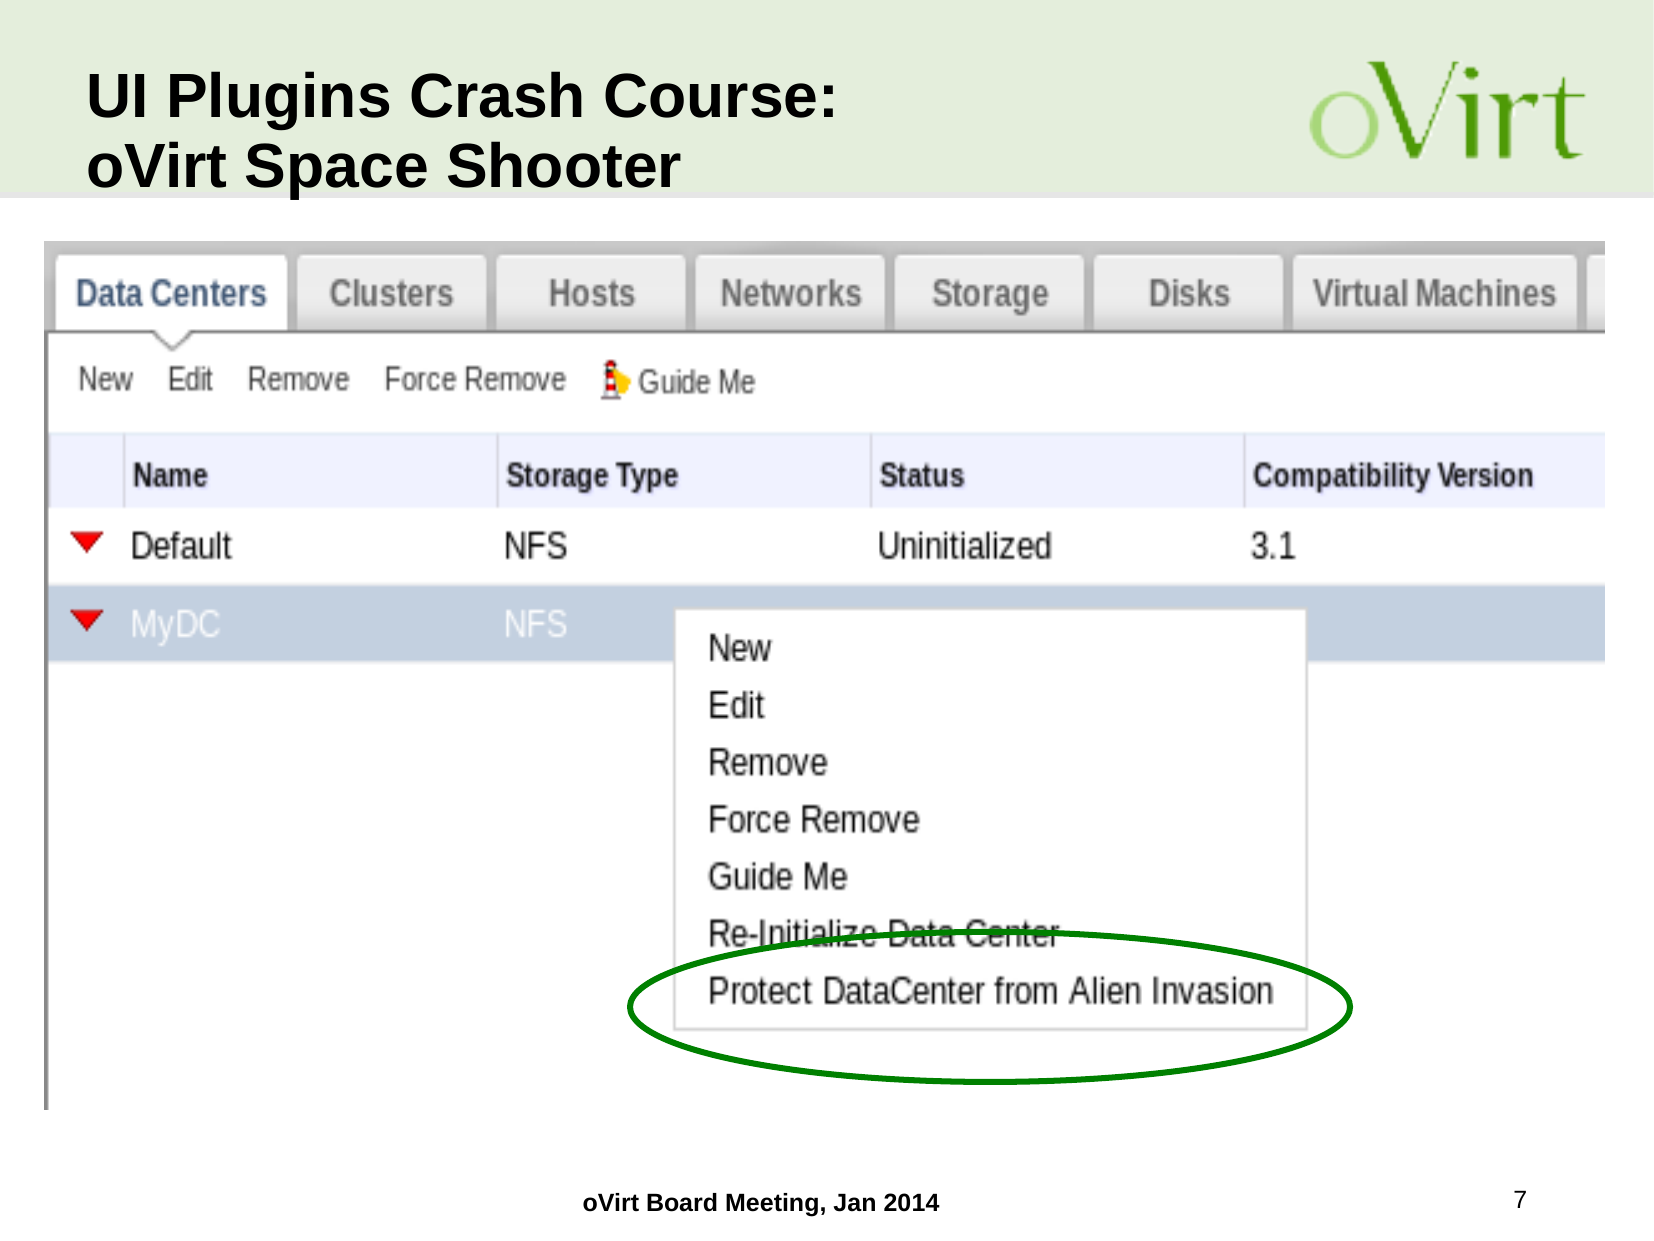

# UI Plugins Crash Course: oVirt Space Shooter